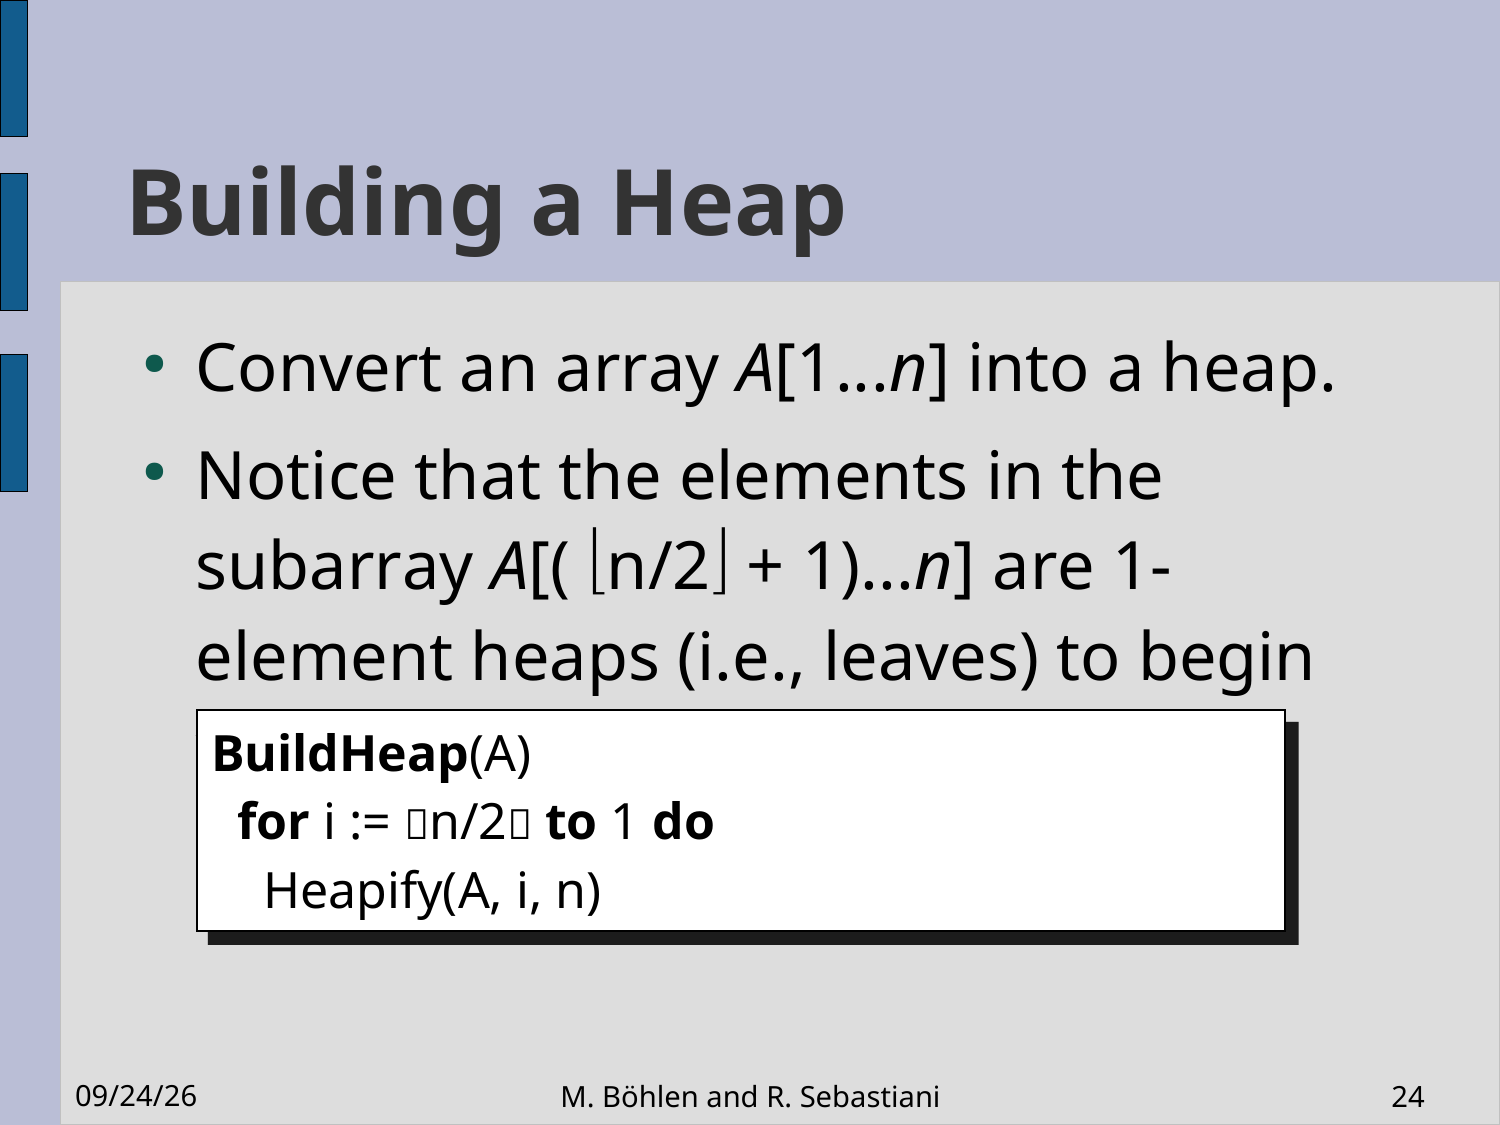

# Building a Heap
Convert an array A[1...n] into a heap.
Notice that the elements in the subarray A[( n/2 + 1)...n] are 1-element heaps (i.e., leaves) to begin with.
BuildHeap(A)
 for i := n/2 to 1 do
 Heapify(A, i, n)
M. Böhlen and R. Sebastiani
24